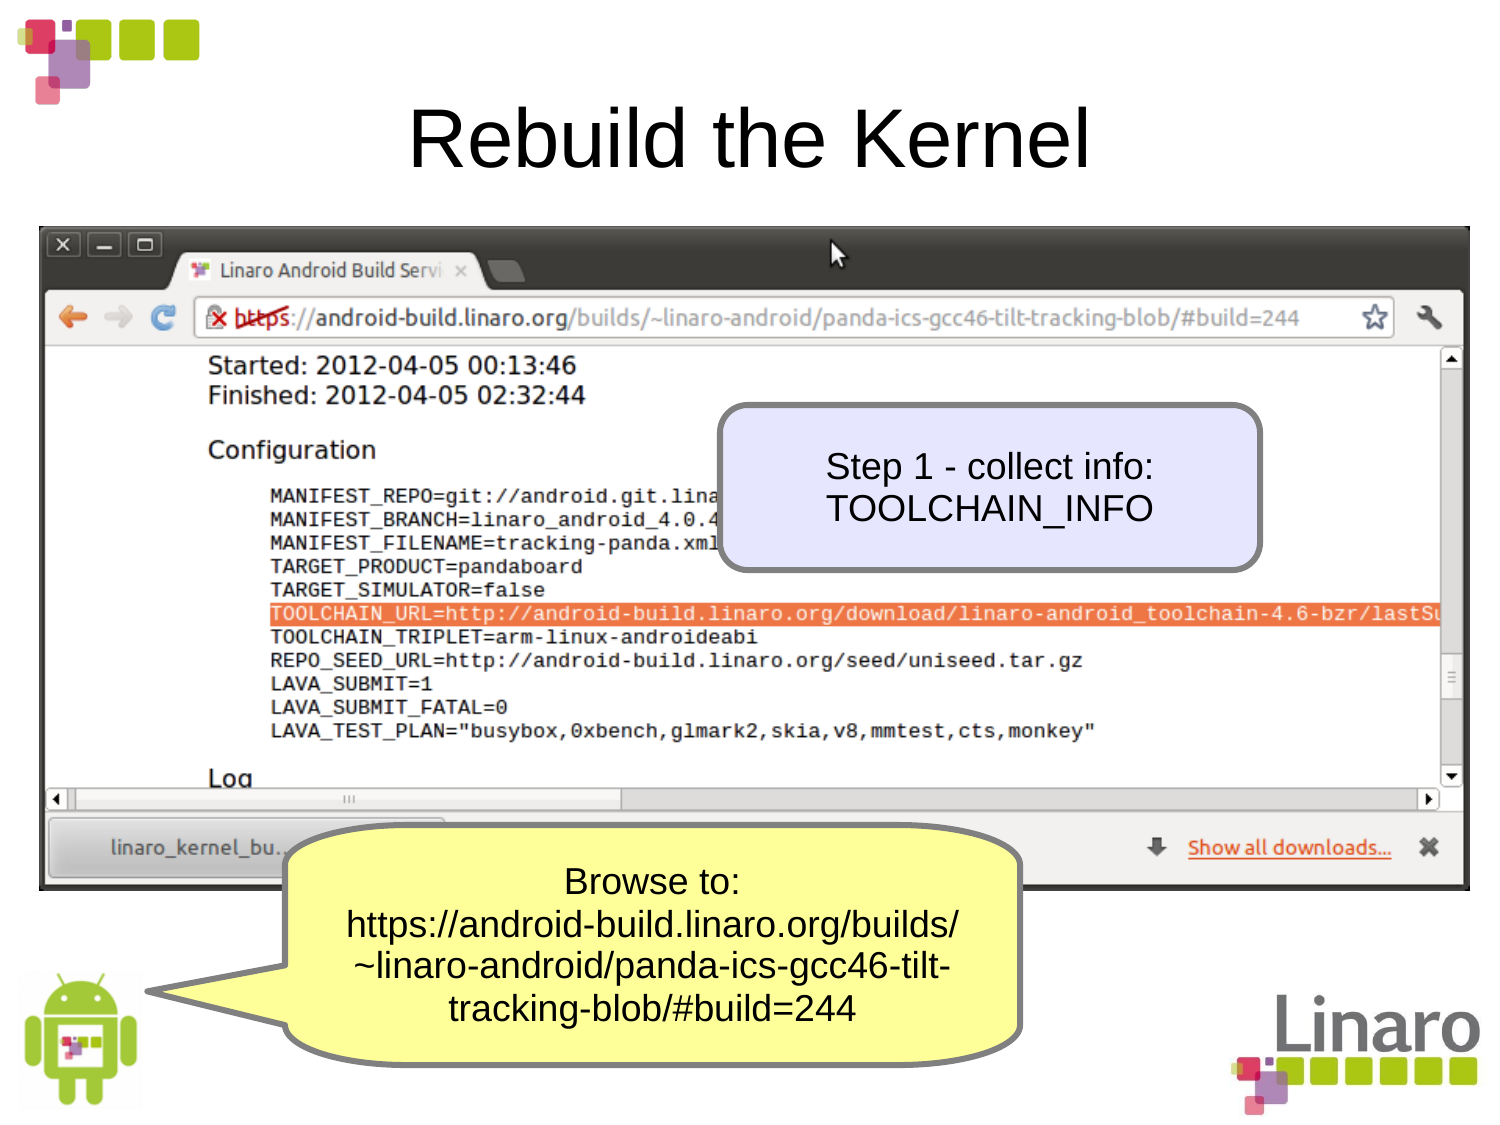

# Rebuild the Kernel
Step 1 - collect info:
TOOLCHAIN_INFO
Browse to:
https://android-build.linaro.org/builds/~linaro-android/panda-ics-gcc46-tilt-tracking-blob/#build=244